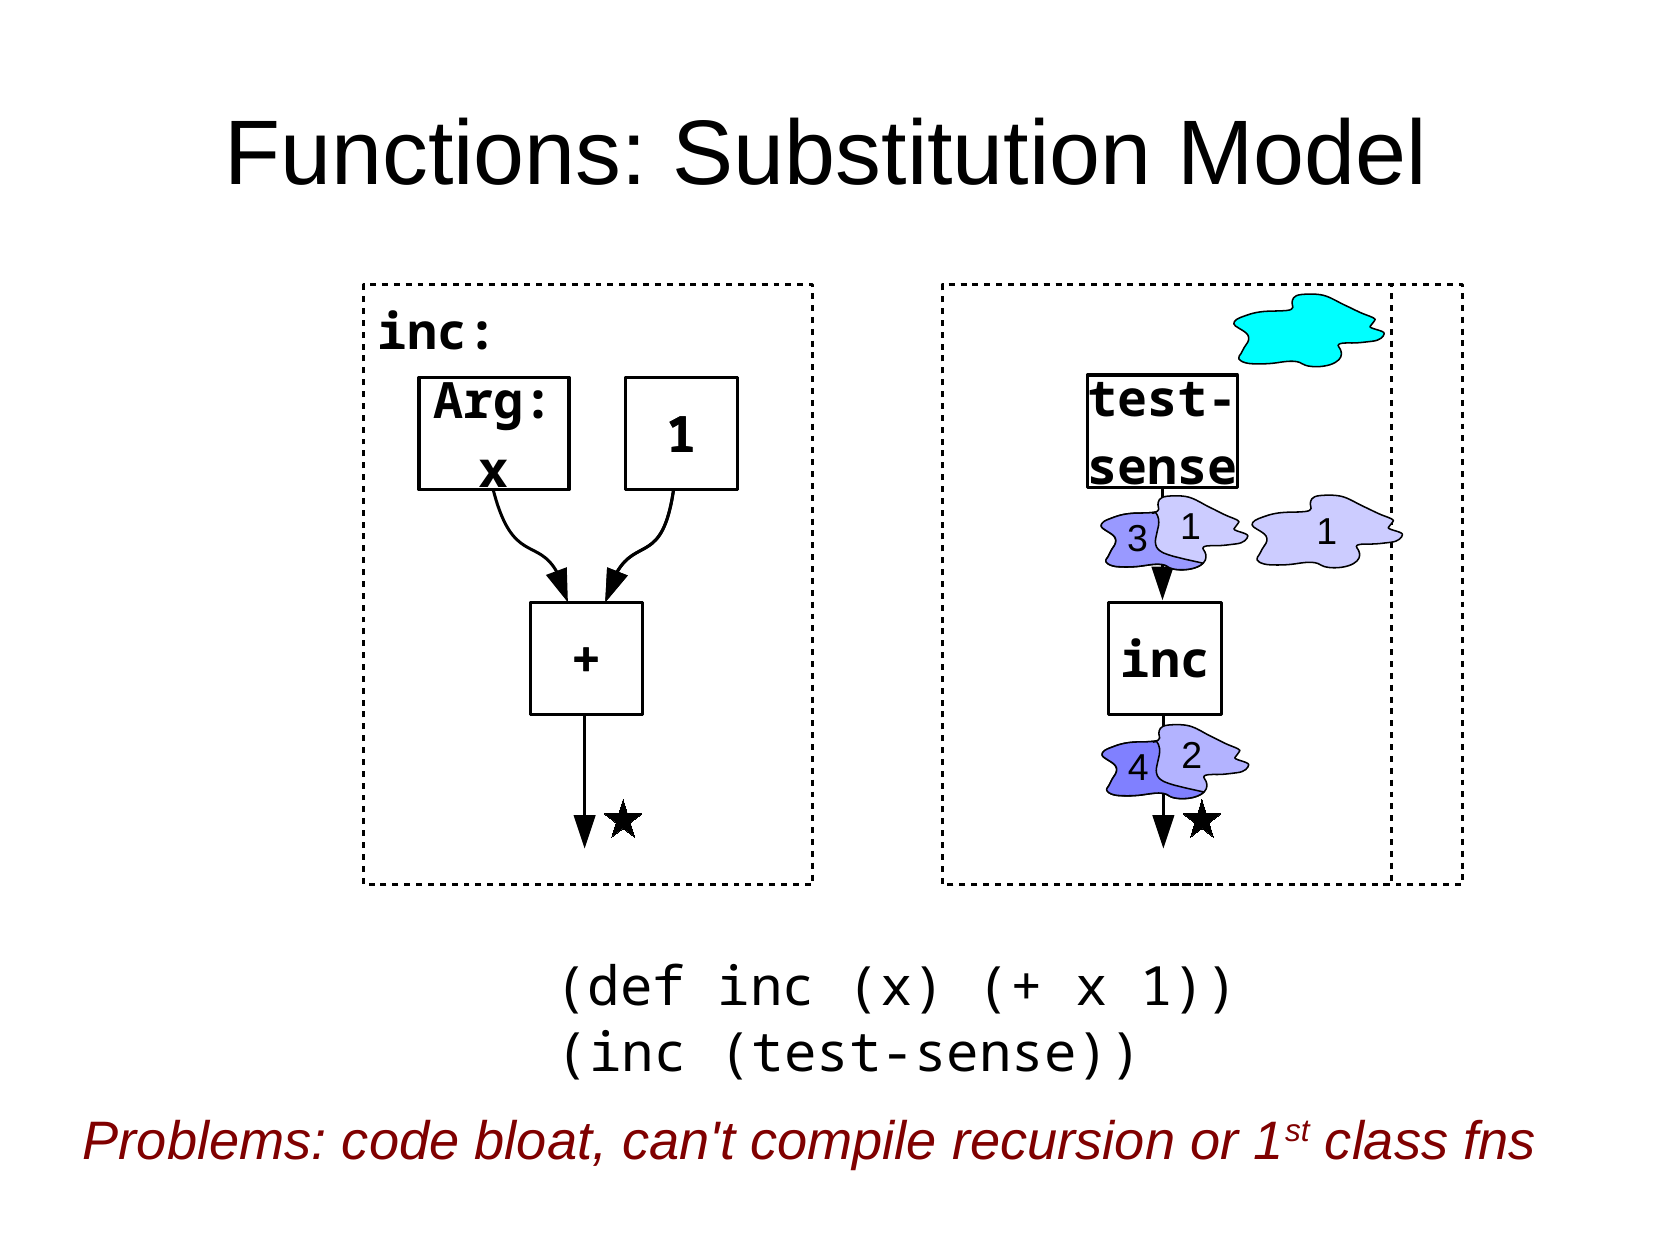

# Functions: Substitution Model
inc:
test-
sense
Arg:
x
1
+
1
1
1
3
+
inc
2
4
(def inc (x) (+ x 1))
(inc (test-sense))
Problems: code bloat, can't compile recursion or 1st class fns